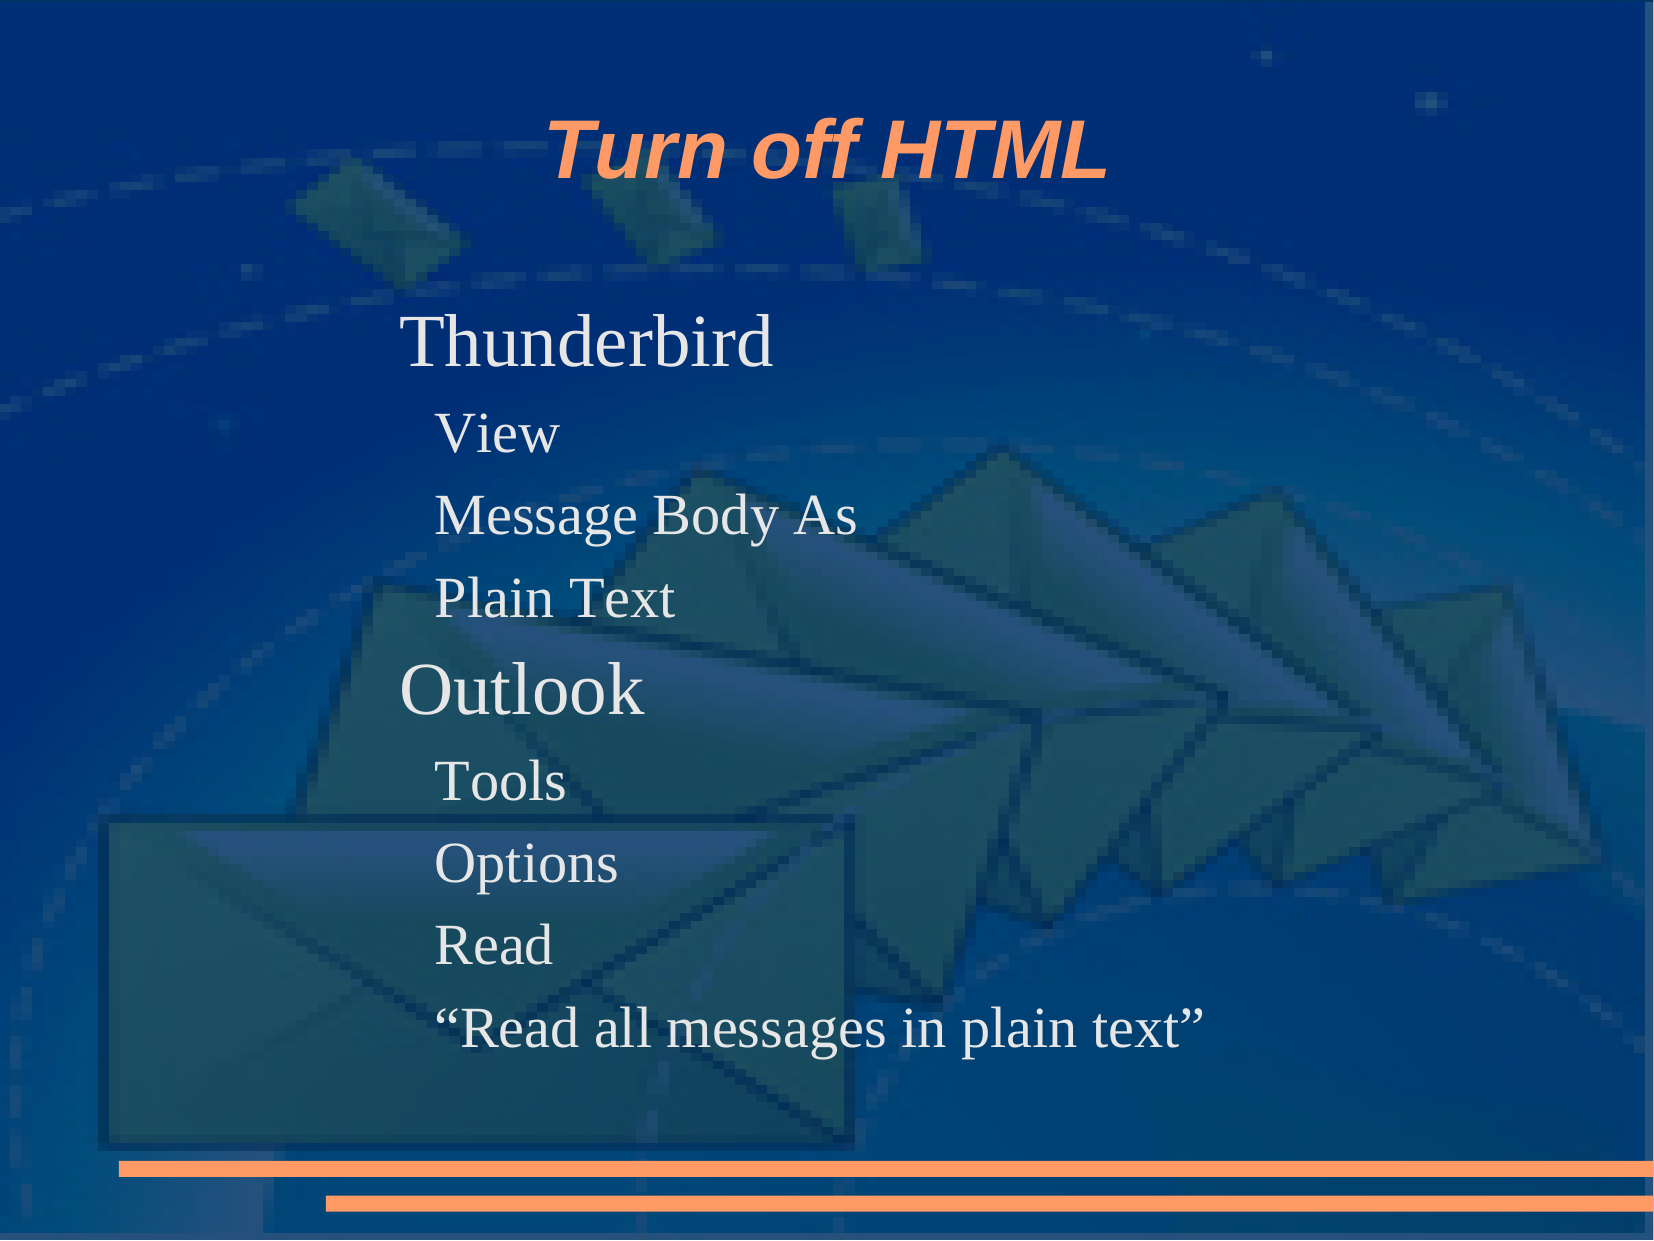

# Turn off HTML
Thunderbird
View
Message Body As
Plain Text
Outlook
Tools
Options
Read
“Read all messages in plain text”